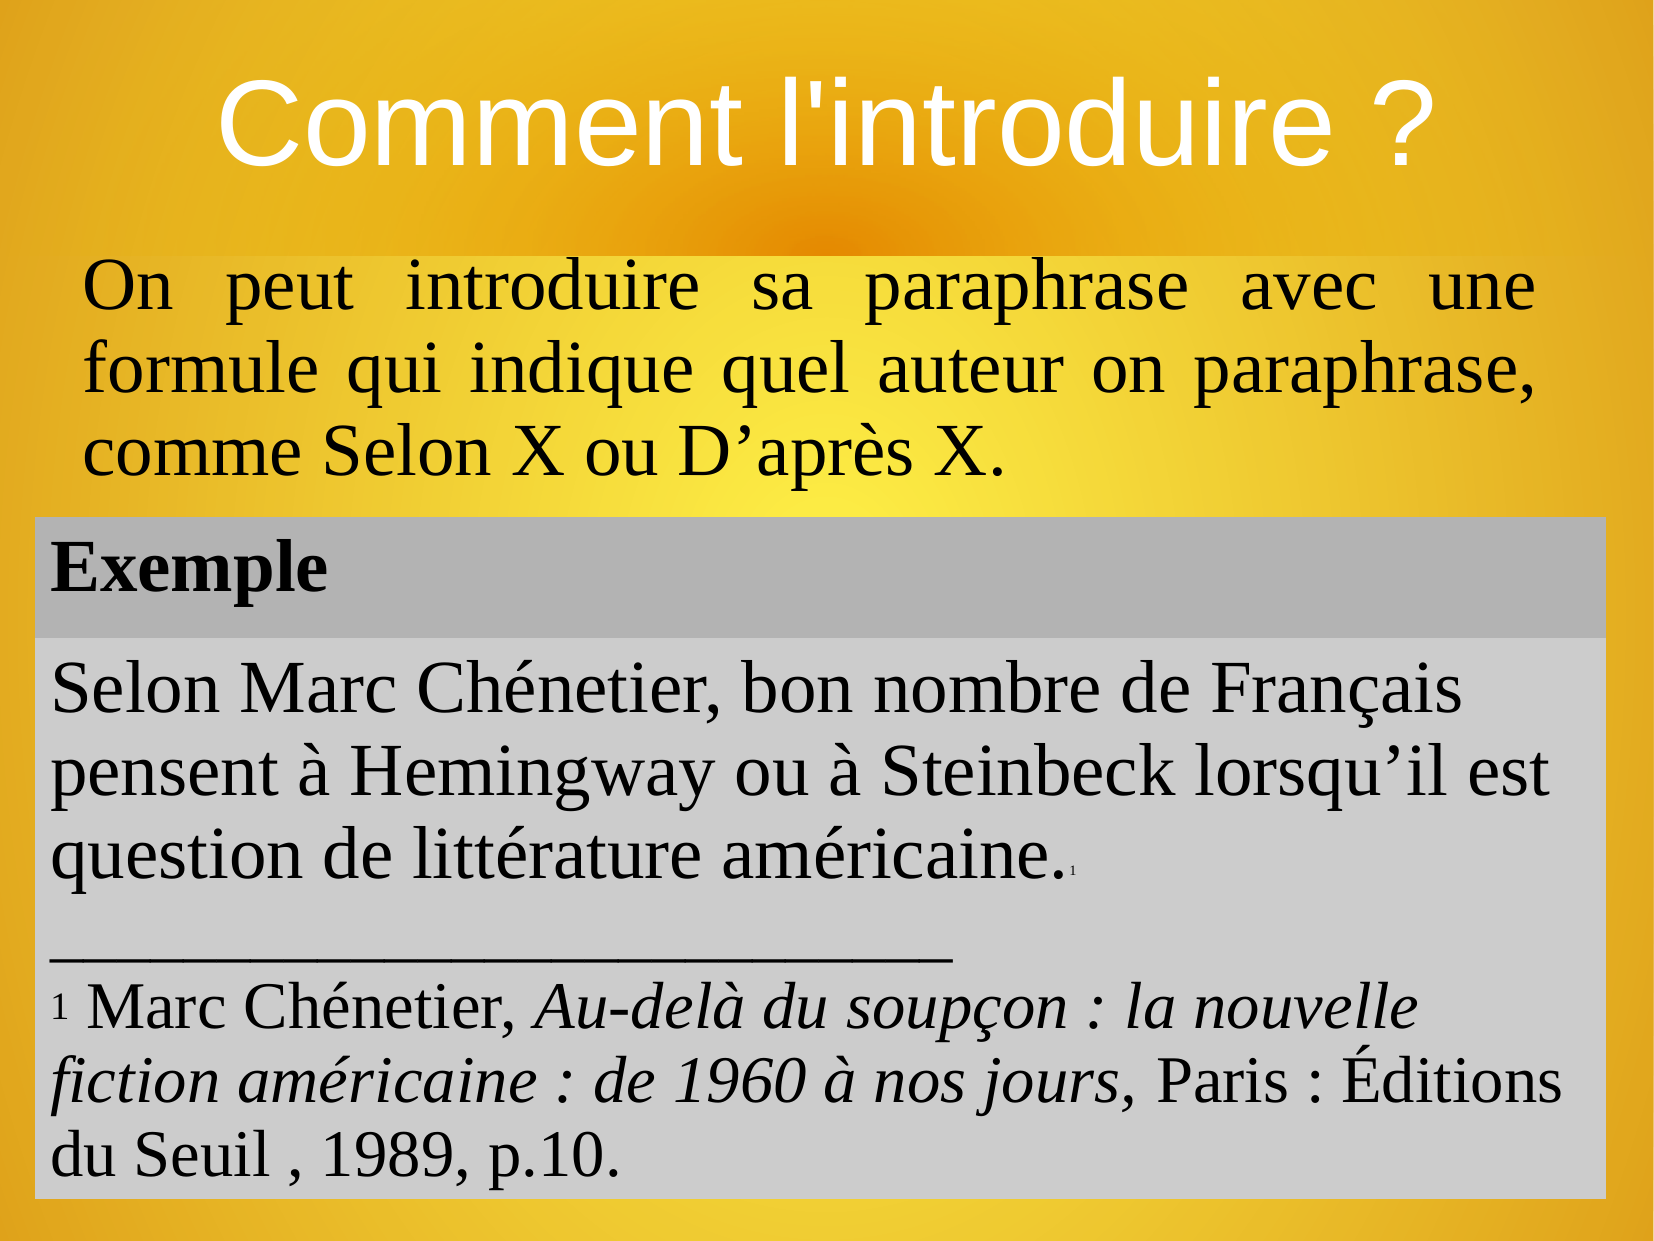

# Comment l'introduire ?
On peut introduire sa paraphrase avec une formule qui indique quel auteur on paraphrase, comme Selon X ou D’après X.
| Exemple |
| --- |
| Selon Marc Chénetier, bon nombre de Français pensent à Hemingway ou à Steinbeck lorsqu’il est question de littérature américaine.1 \_\_\_\_\_\_\_\_\_\_\_\_\_\_\_\_\_\_\_\_\_\_\_\_\_\_\_ 1 Marc Chénetier, Au-delà du soupçon : la nouvelle fiction américaine : de 1960 à nos jours, Paris : Éditions du Seuil , 1989, p.10. |